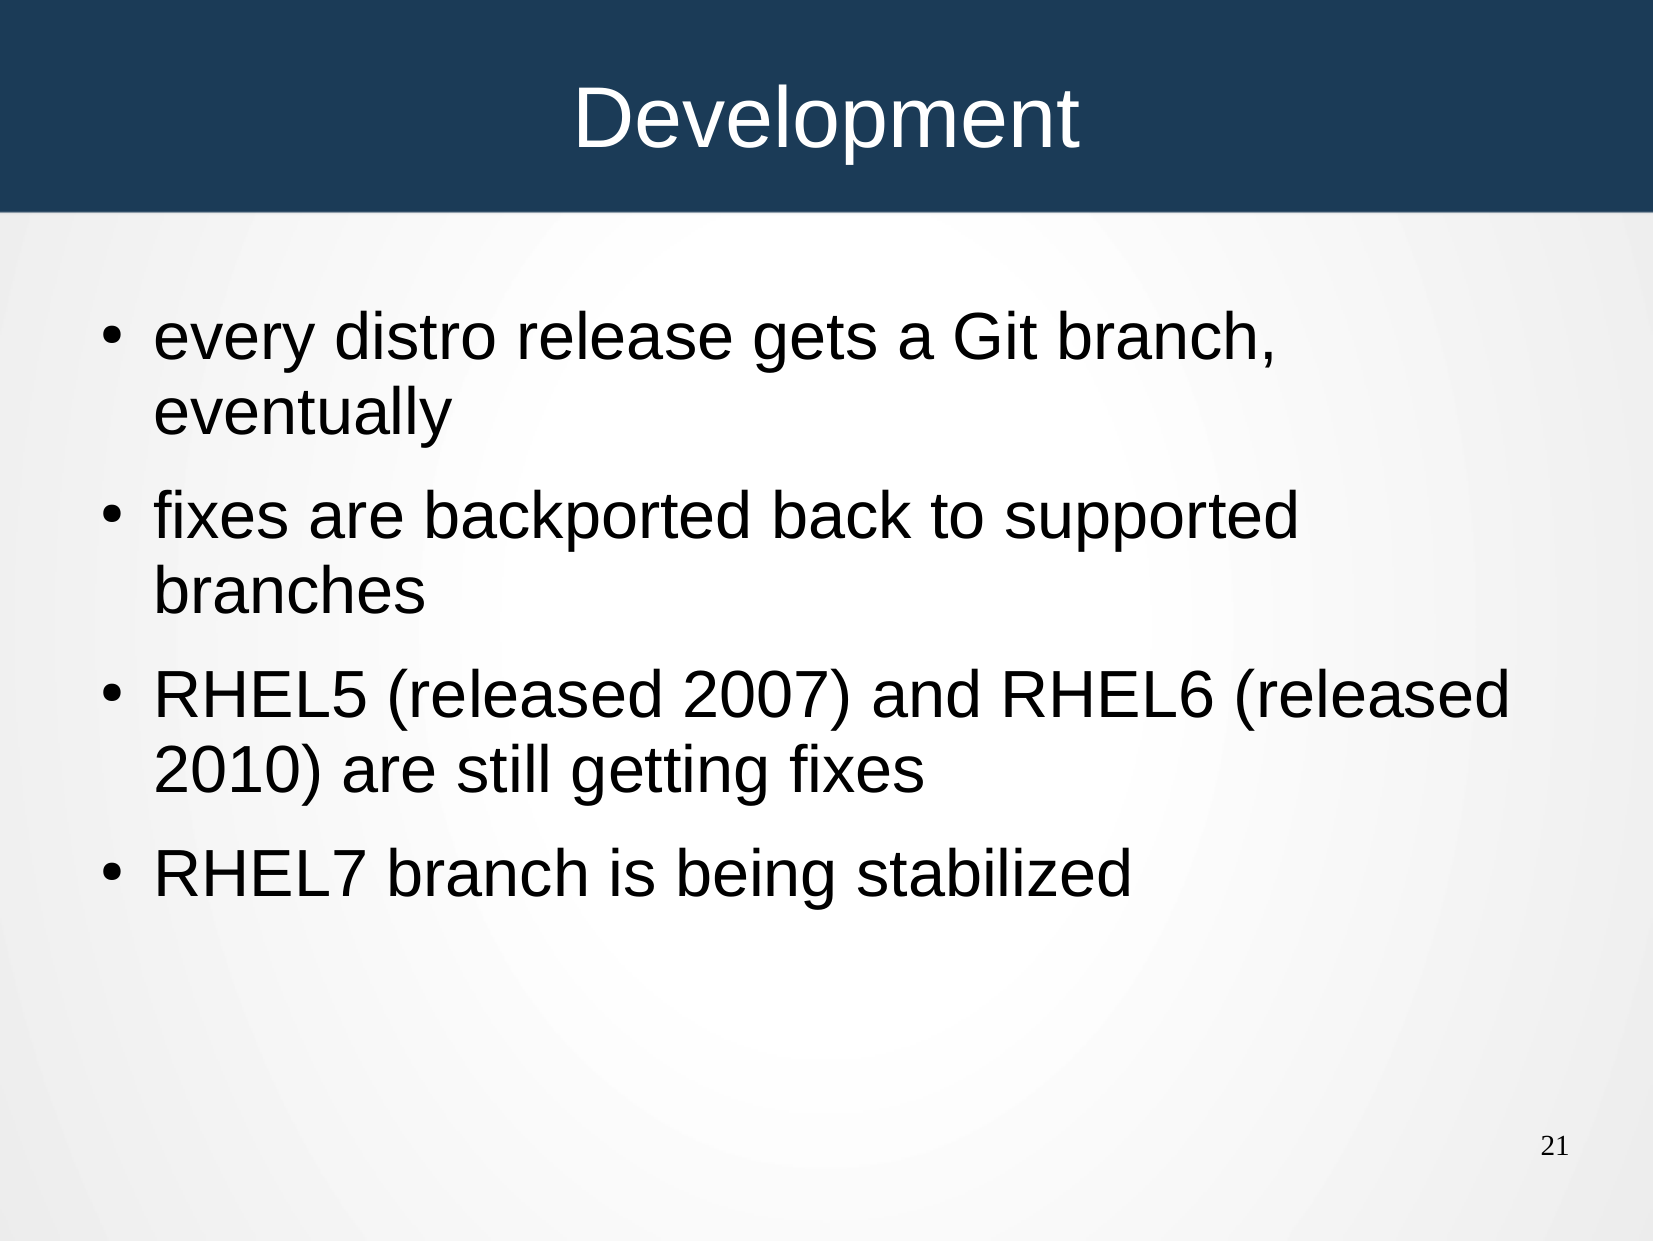

# Development
every distro release gets a Git branch, eventually
fixes are backported back to supported branches
RHEL5 (released 2007) and RHEL6 (released 2010) are still getting fixes
RHEL7 branch is being stabilized
21